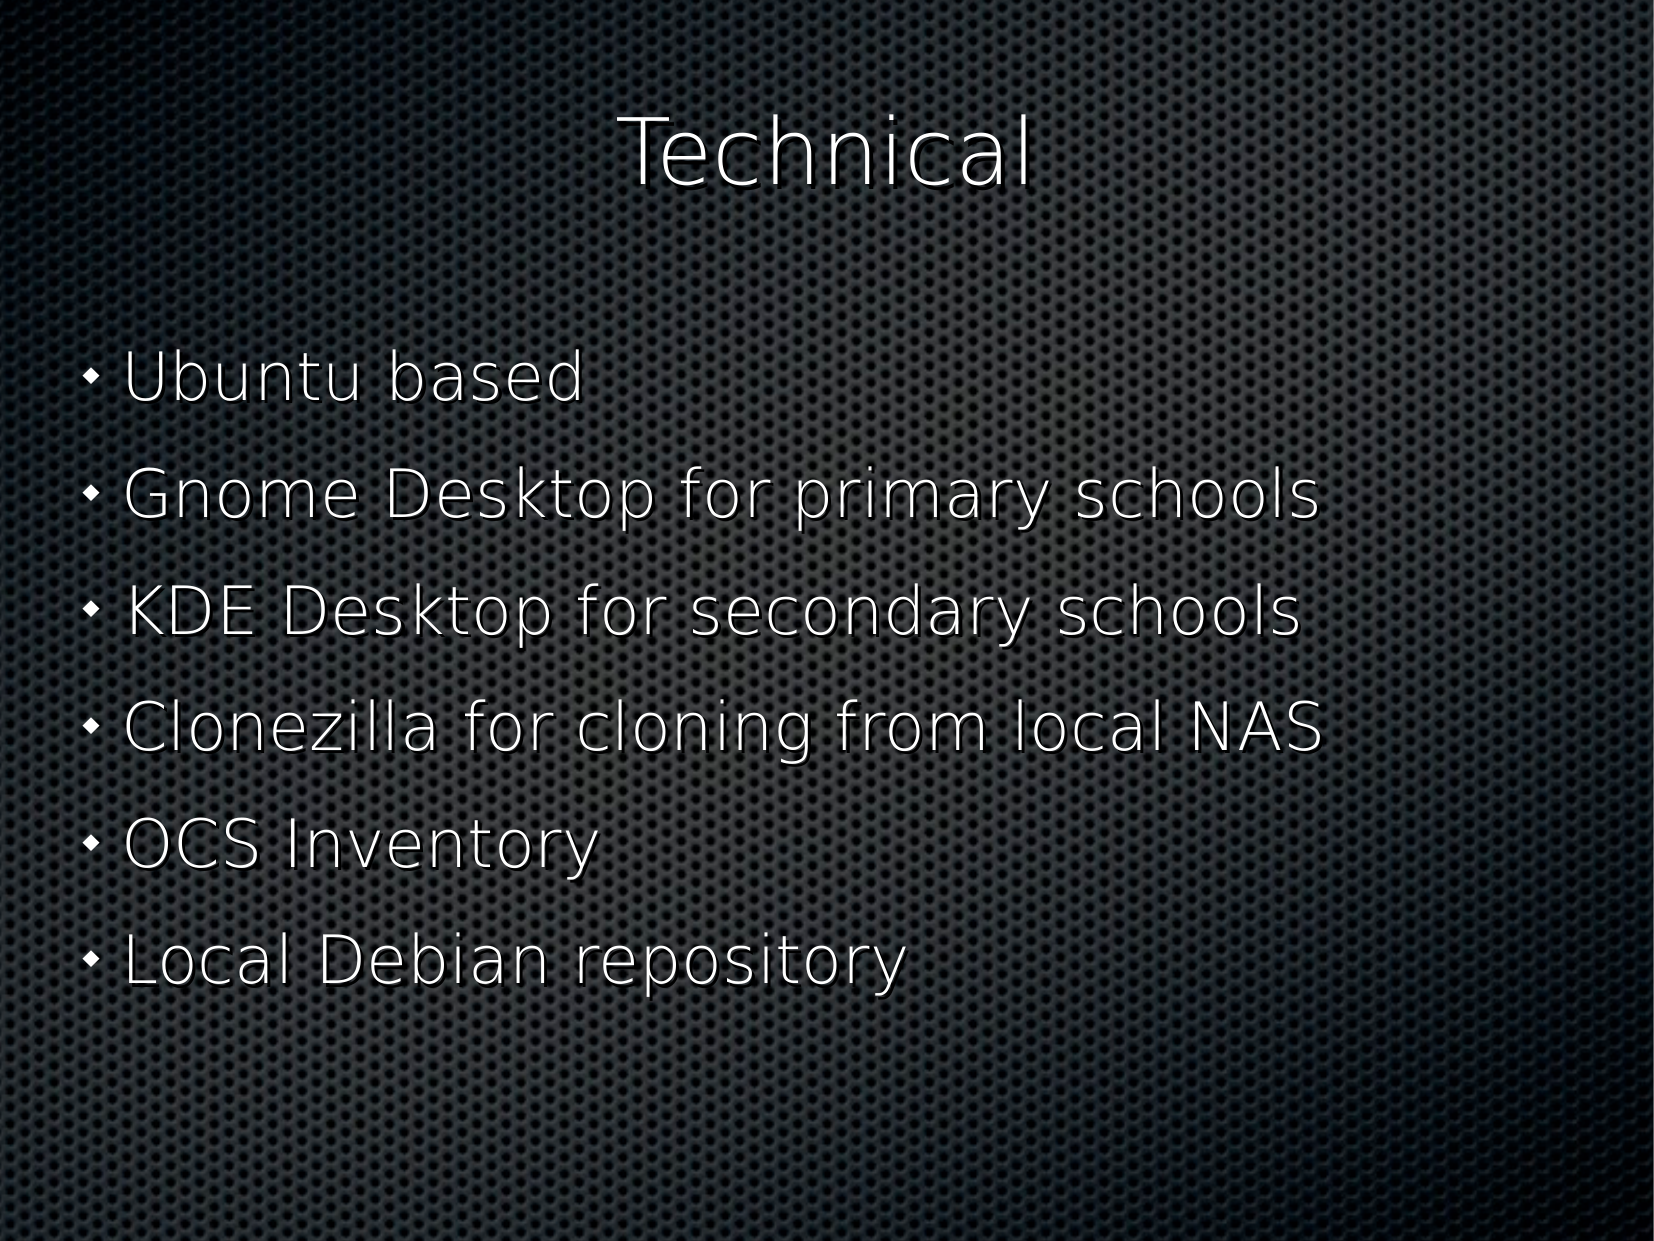

# Technical
 Ubuntu based
 Gnome Desktop for primary schools
 KDE Desktop for secondary schools
 Clonezilla for cloning from local NAS
 OCS Inventory
 Local Debian repository